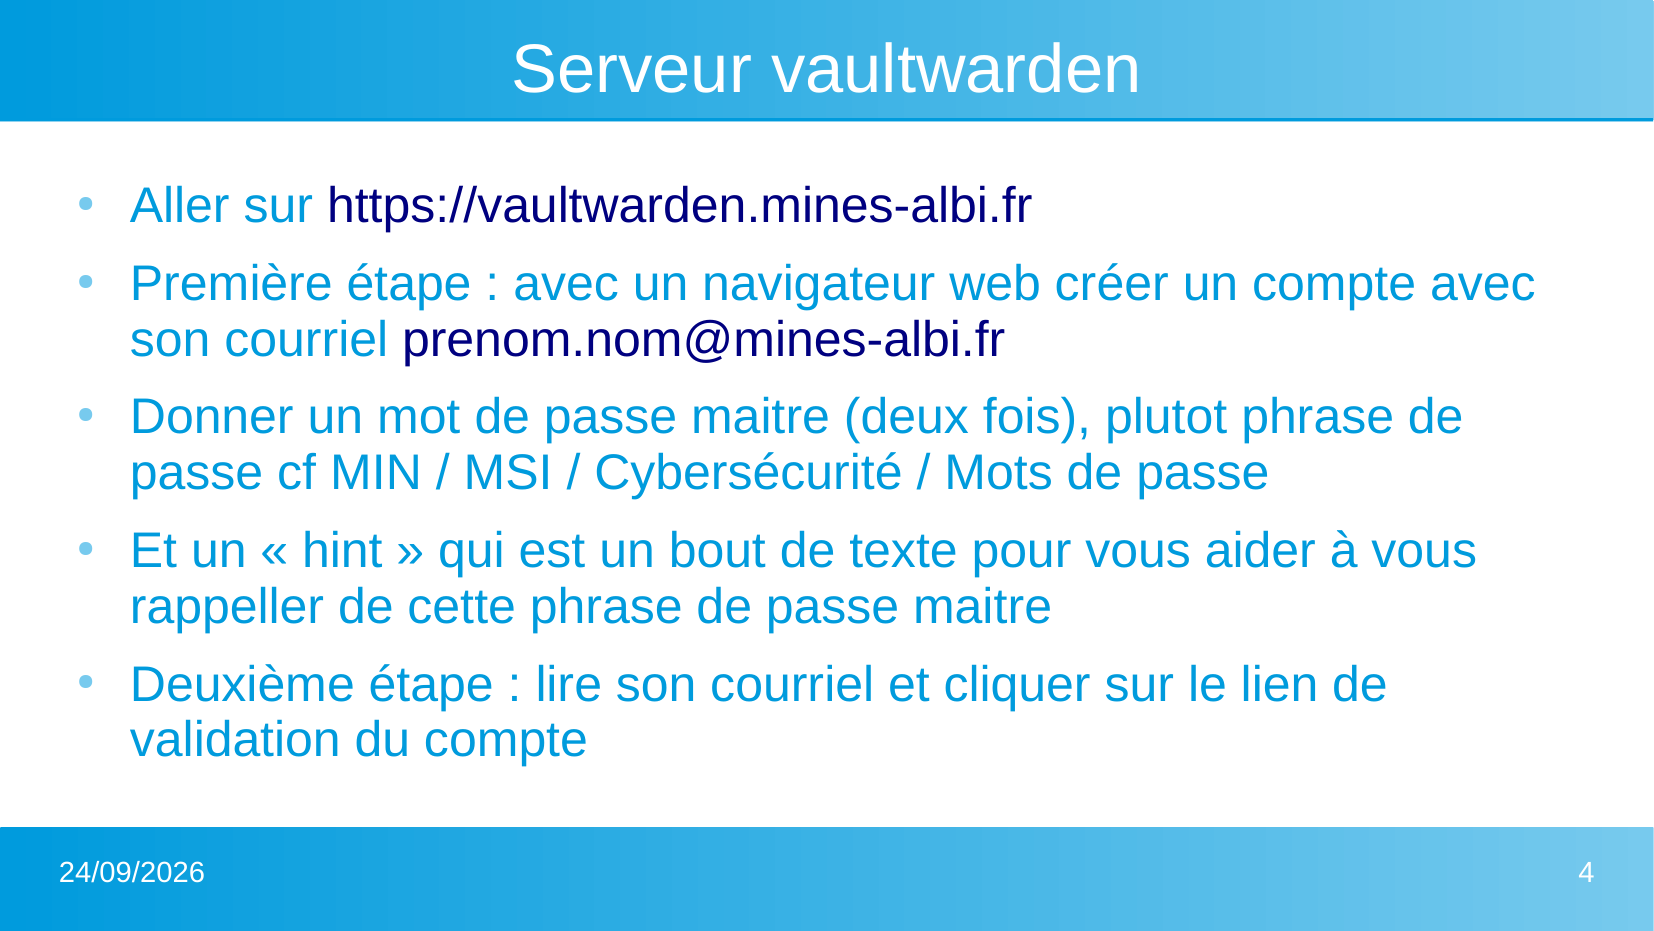

# Serveur vaultwarden
Aller sur https://vaultwarden.mines-albi.fr
Première étape : avec un navigateur web créer un compte avec son courriel prenom.nom@mines-albi.fr
Donner un mot de passe maitre (deux fois), plutot phrase de passe cf MIN / MSI / Cybersécurité / Mots de passe
Et un « hint » qui est un bout de texte pour vous aider à vous rappeller de cette phrase de passe maitre
Deuxième étape : lire son courriel et cliquer sur le lien de validation du compte
4